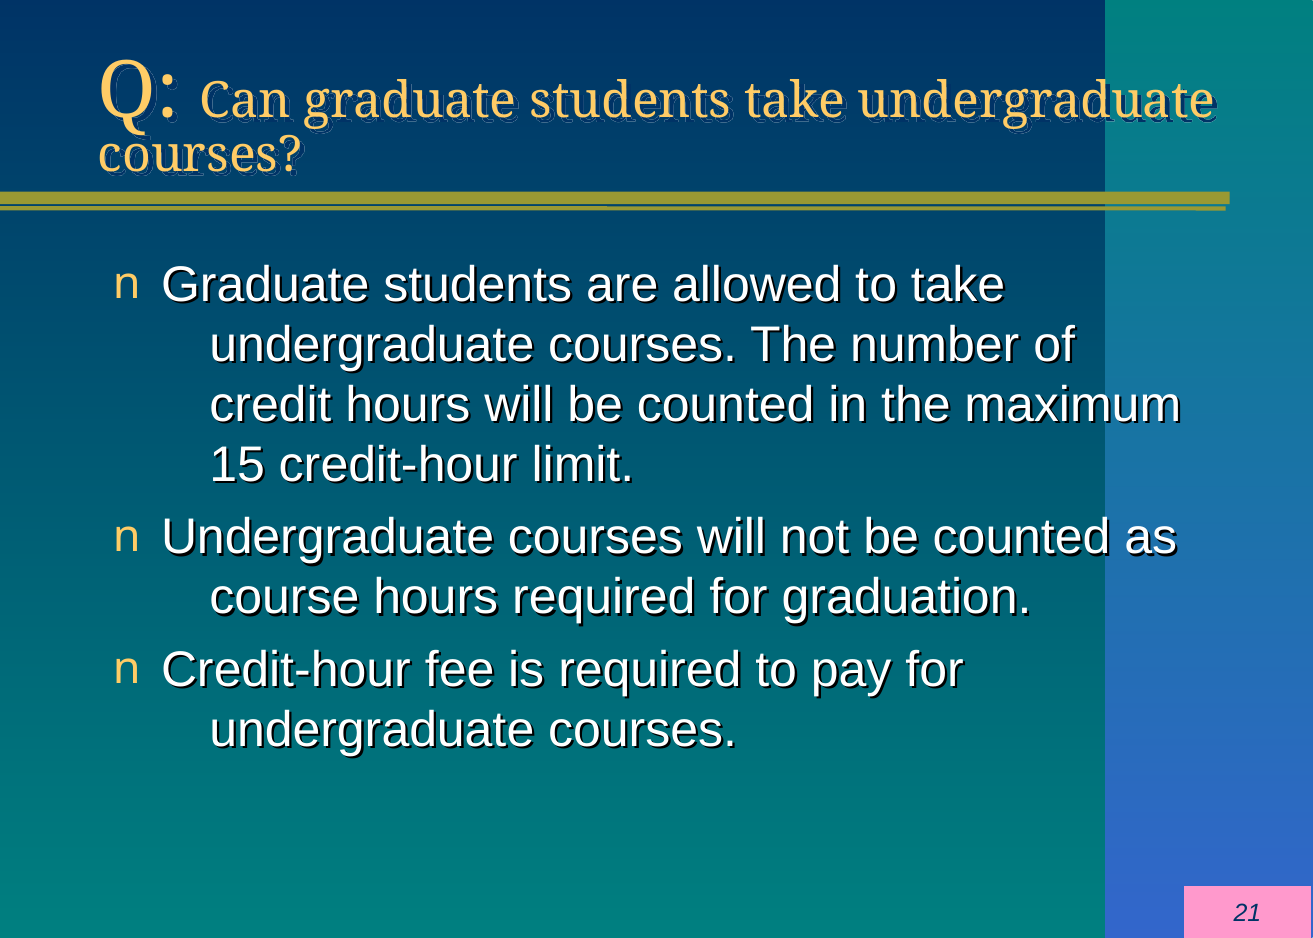

# Q: Can graduate students take undergraduate courses?
Graduate students are allowed to take undergraduate courses. The number of credit hours will be counted in the maximum 15 credit-hour limit.
Undergraduate courses will not be counted as course hours required for graduation.
Credit-hour fee is required to pay for undergraduate courses.
21